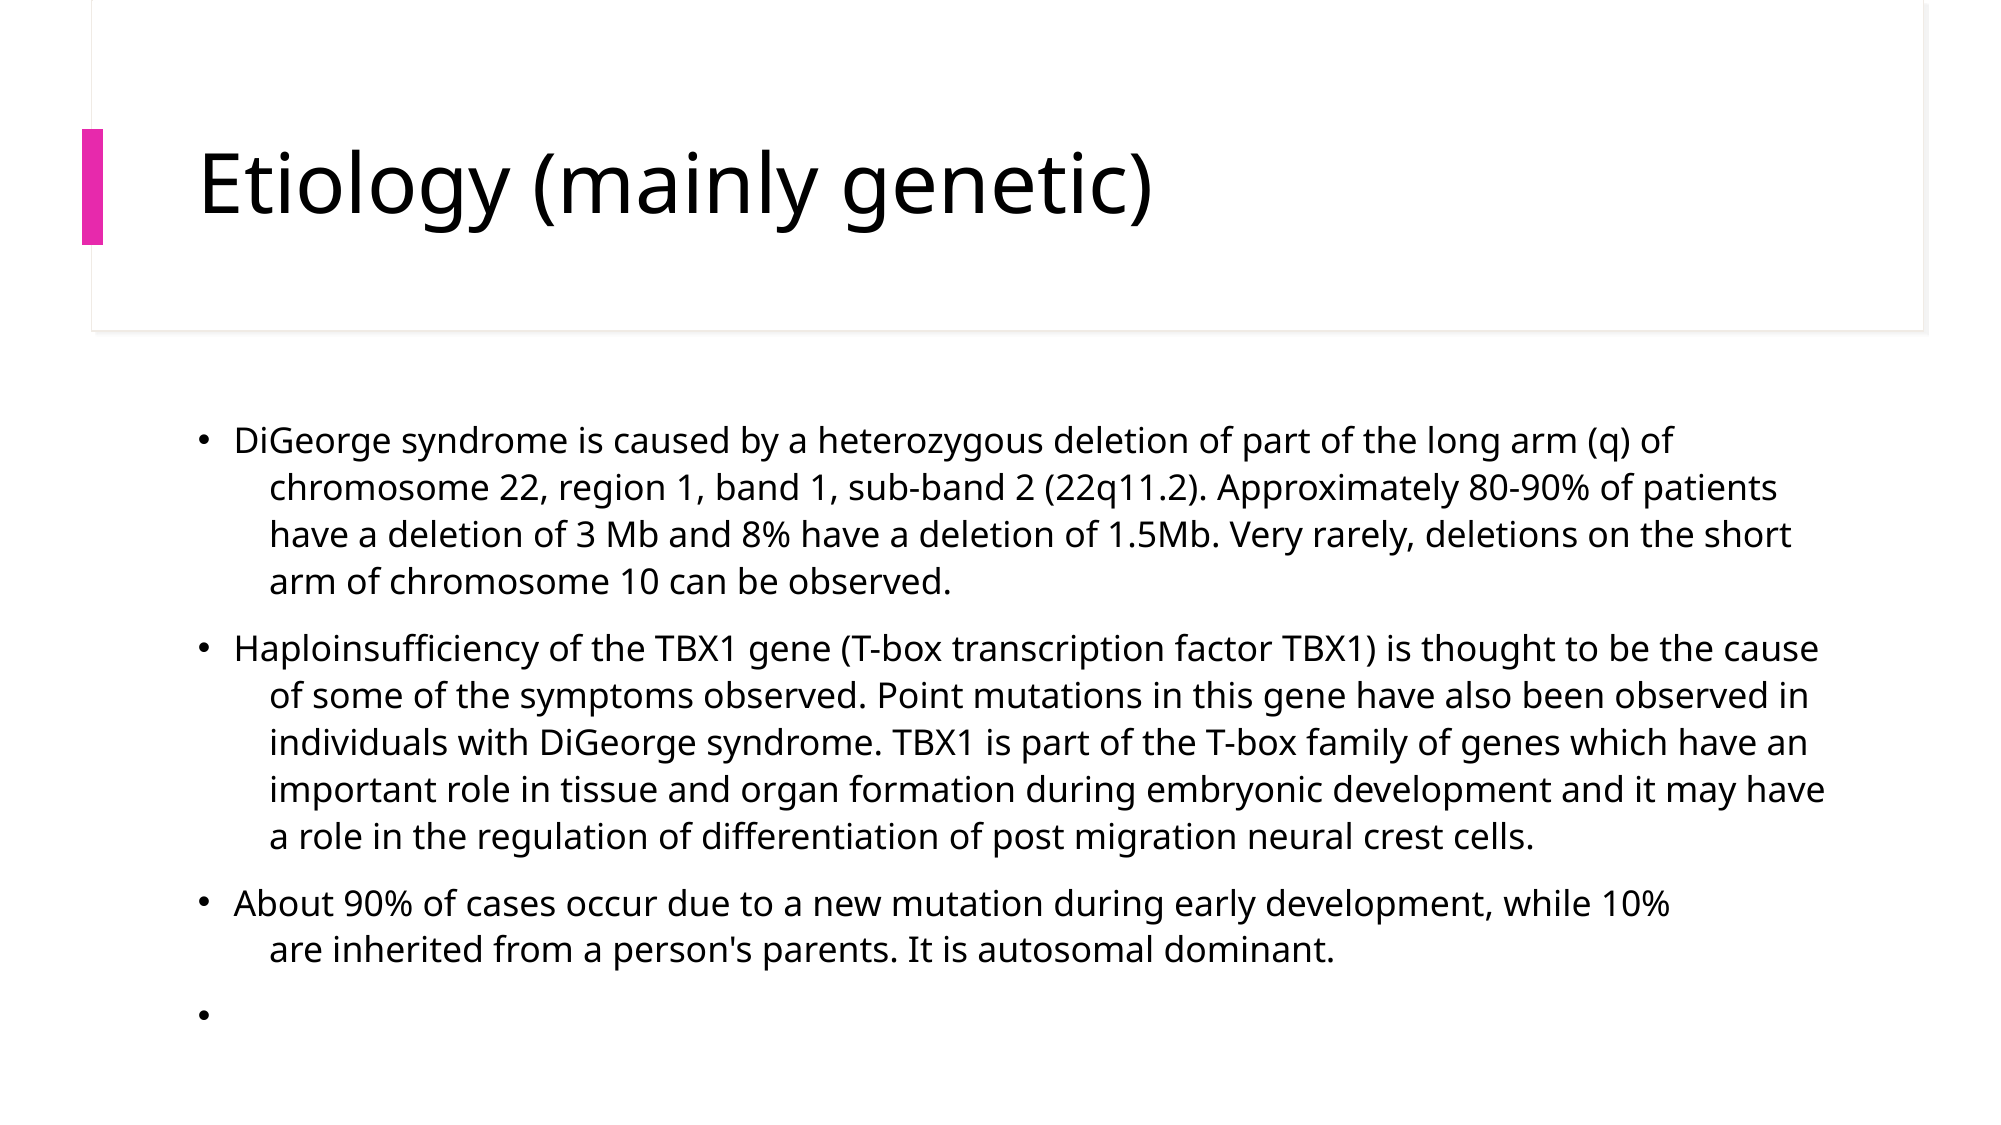

# Etiology (mainly genetic)
DiGeorge syndrome is caused by a heterozygous deletion of part of the long arm (q) of chromosome 22, region 1, band 1, sub-band 2 (22q11.2). Approximately 80-90% of patients have a deletion of 3 Mb and 8% have a deletion of 1.5Mb. Very rarely, deletions on the short arm of chromosome 10 can be observed.
Haploinsufficiency of the TBX1 gene (T-box transcription factor TBX1) is thought to be the cause of some of the symptoms observed. Point mutations in this gene have also been observed in individuals with DiGeorge syndrome. TBX1 is part of the T-box family of genes which have an important role in tissue and organ formation during embryonic development and it may have a role in the regulation of differentiation of post migration neural crest cells.
About 90% of cases occur due to a new mutation during early development, while 10% are inherited from a person's parents. It is autosomal dominant.